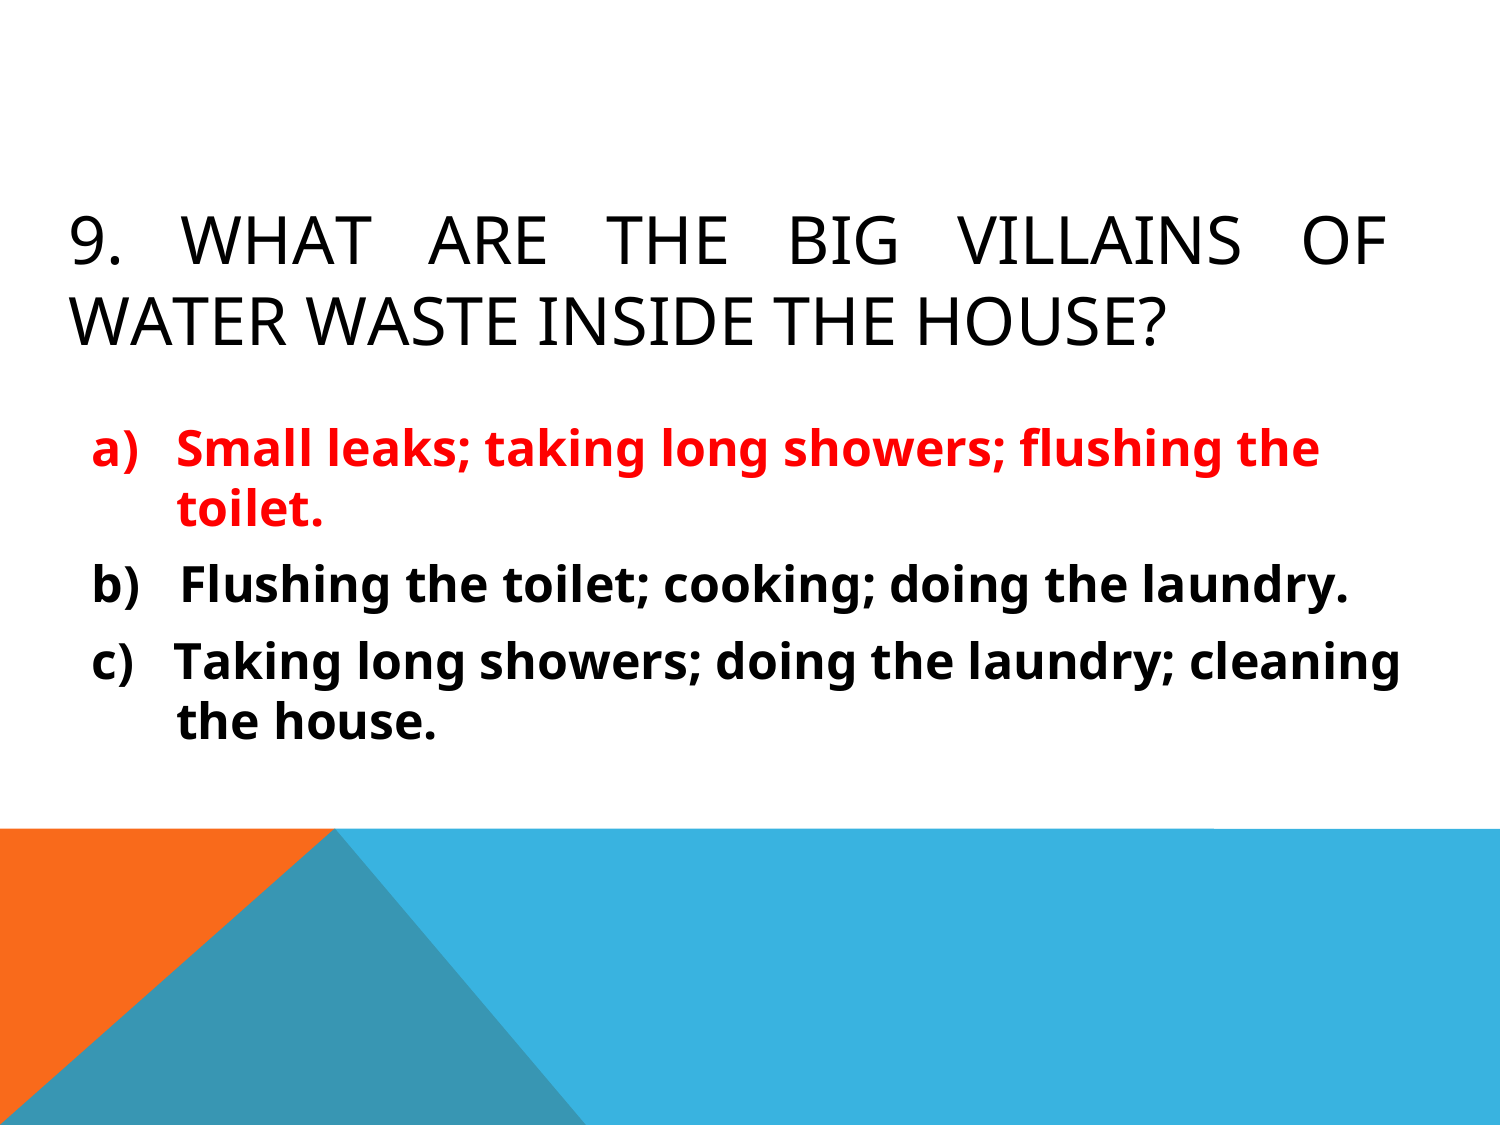

# 9. WHAT ARE THE BIG VILLAINS OF WATER WASTE INSIDE THE HOUSE?
Small leaks; taking long showers; flushing the toilet.
b) Flushing the toilet; cooking; doing the laundry.
c) Taking long showers; doing the laundry; cleaning the house.